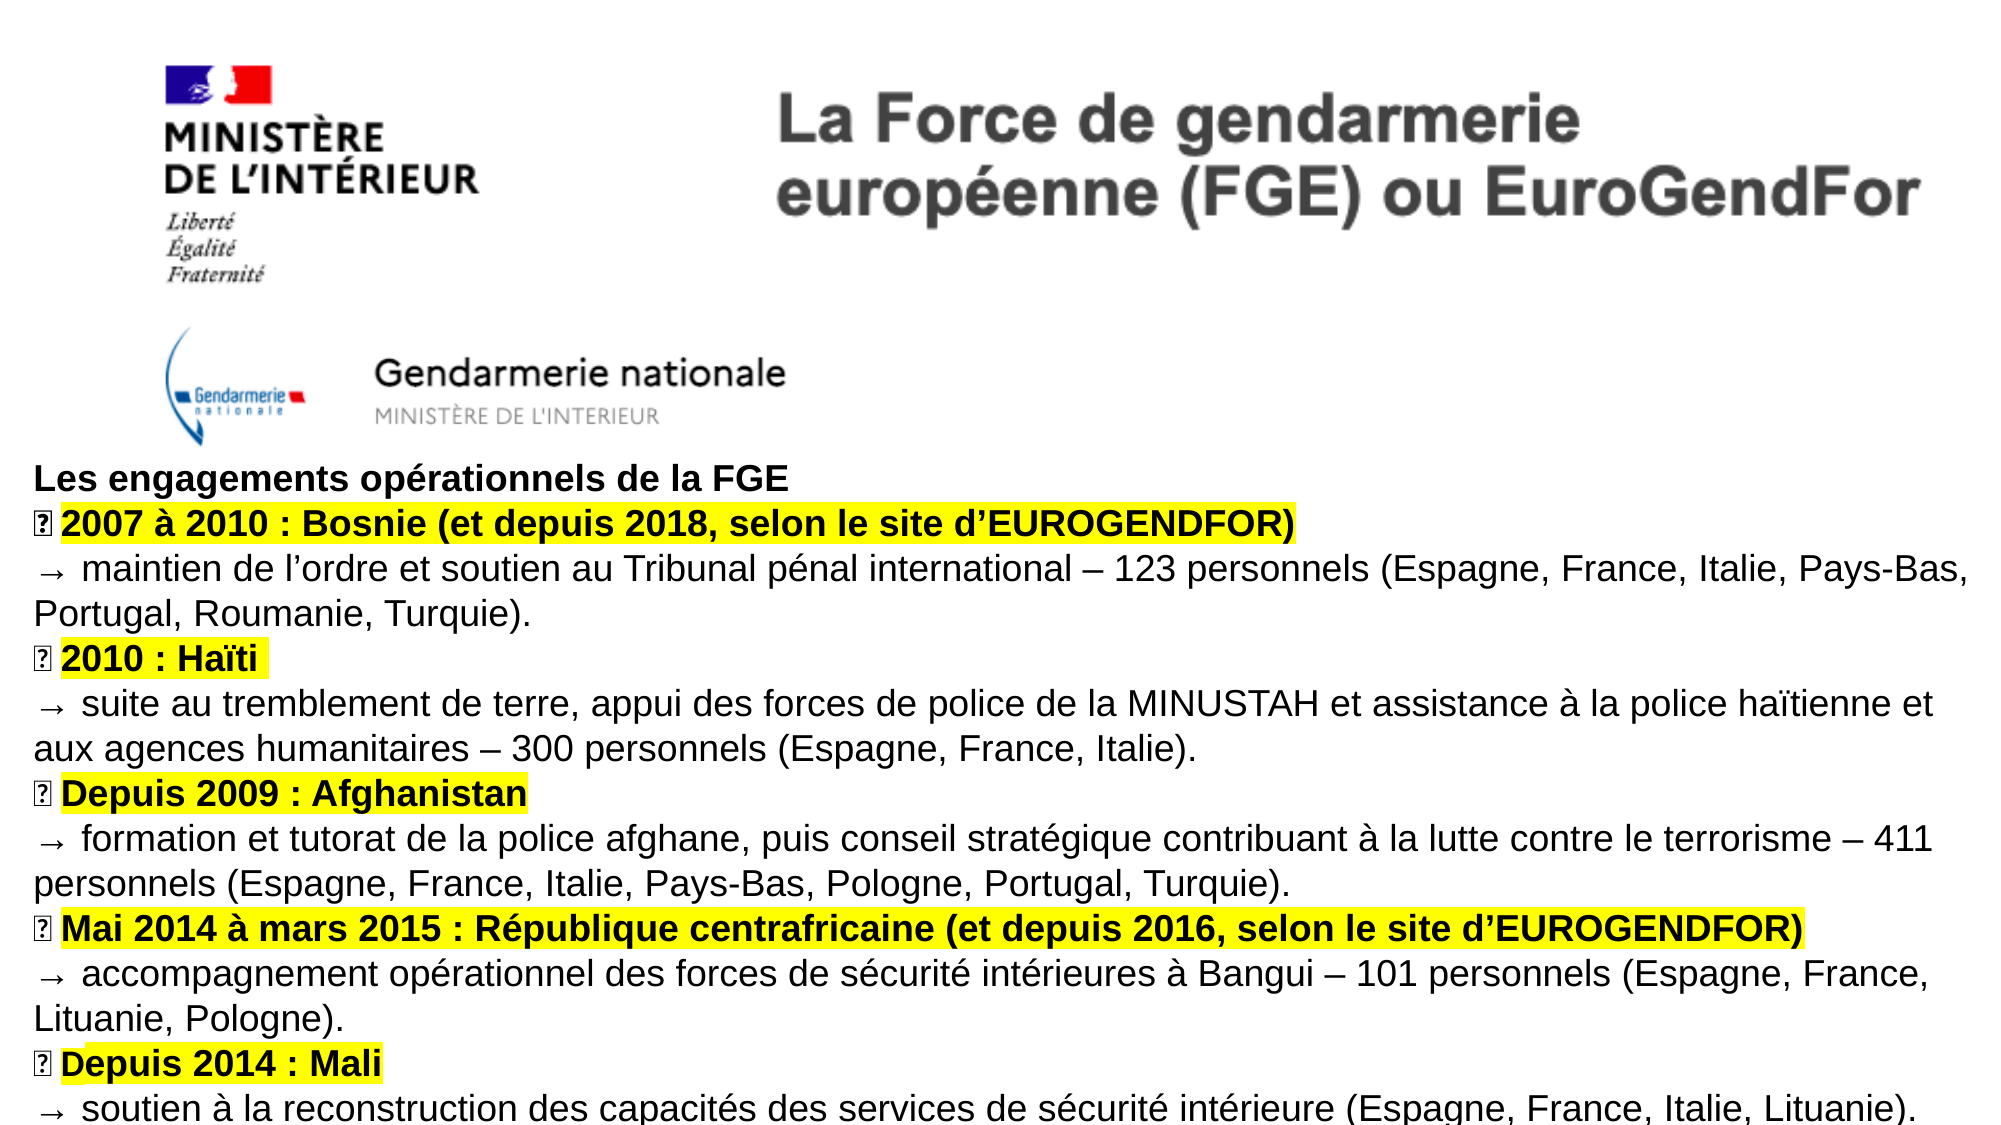

Les engagements opérationnels de la FGE
💥 2007 à 2010 : Bosnie (et depuis 2018, selon le site d’EUROGENDFOR)
→ maintien de l’ordre et soutien au Tribunal pénal international – 123 personnels (Espagne, France, Italie, Pays-Bas, Portugal, Roumanie, Turquie).
💥 2010 : Haïti
→ suite au tremblement de terre, appui des forces de police de la MINUSTAH et assistance à la police haïtienne et aux agences humanitaires – 300 personnels (Espagne, France, Italie).
💥 Depuis 2009 : Afghanistan
→ formation et tutorat de la police afghane, puis conseil stratégique contribuant à la lutte contre le terrorisme – 411 personnels (Espagne, France, Italie, Pays-Bas, Pologne, Portugal, Turquie).
💥 Mai 2014 à mars 2015 : République centrafricaine (et depuis 2016, selon le site d’EUROGENDFOR)
→ accompagnement opérationnel des forces de sécurité intérieures à Bangui – 101 personnels (Espagne, France, Lituanie, Pologne).
💥 Depuis 2014 : Mali
→ soutien à la reconstruction des capacités des services de sécurité intérieure (Espagne, France, Italie, Lituanie).